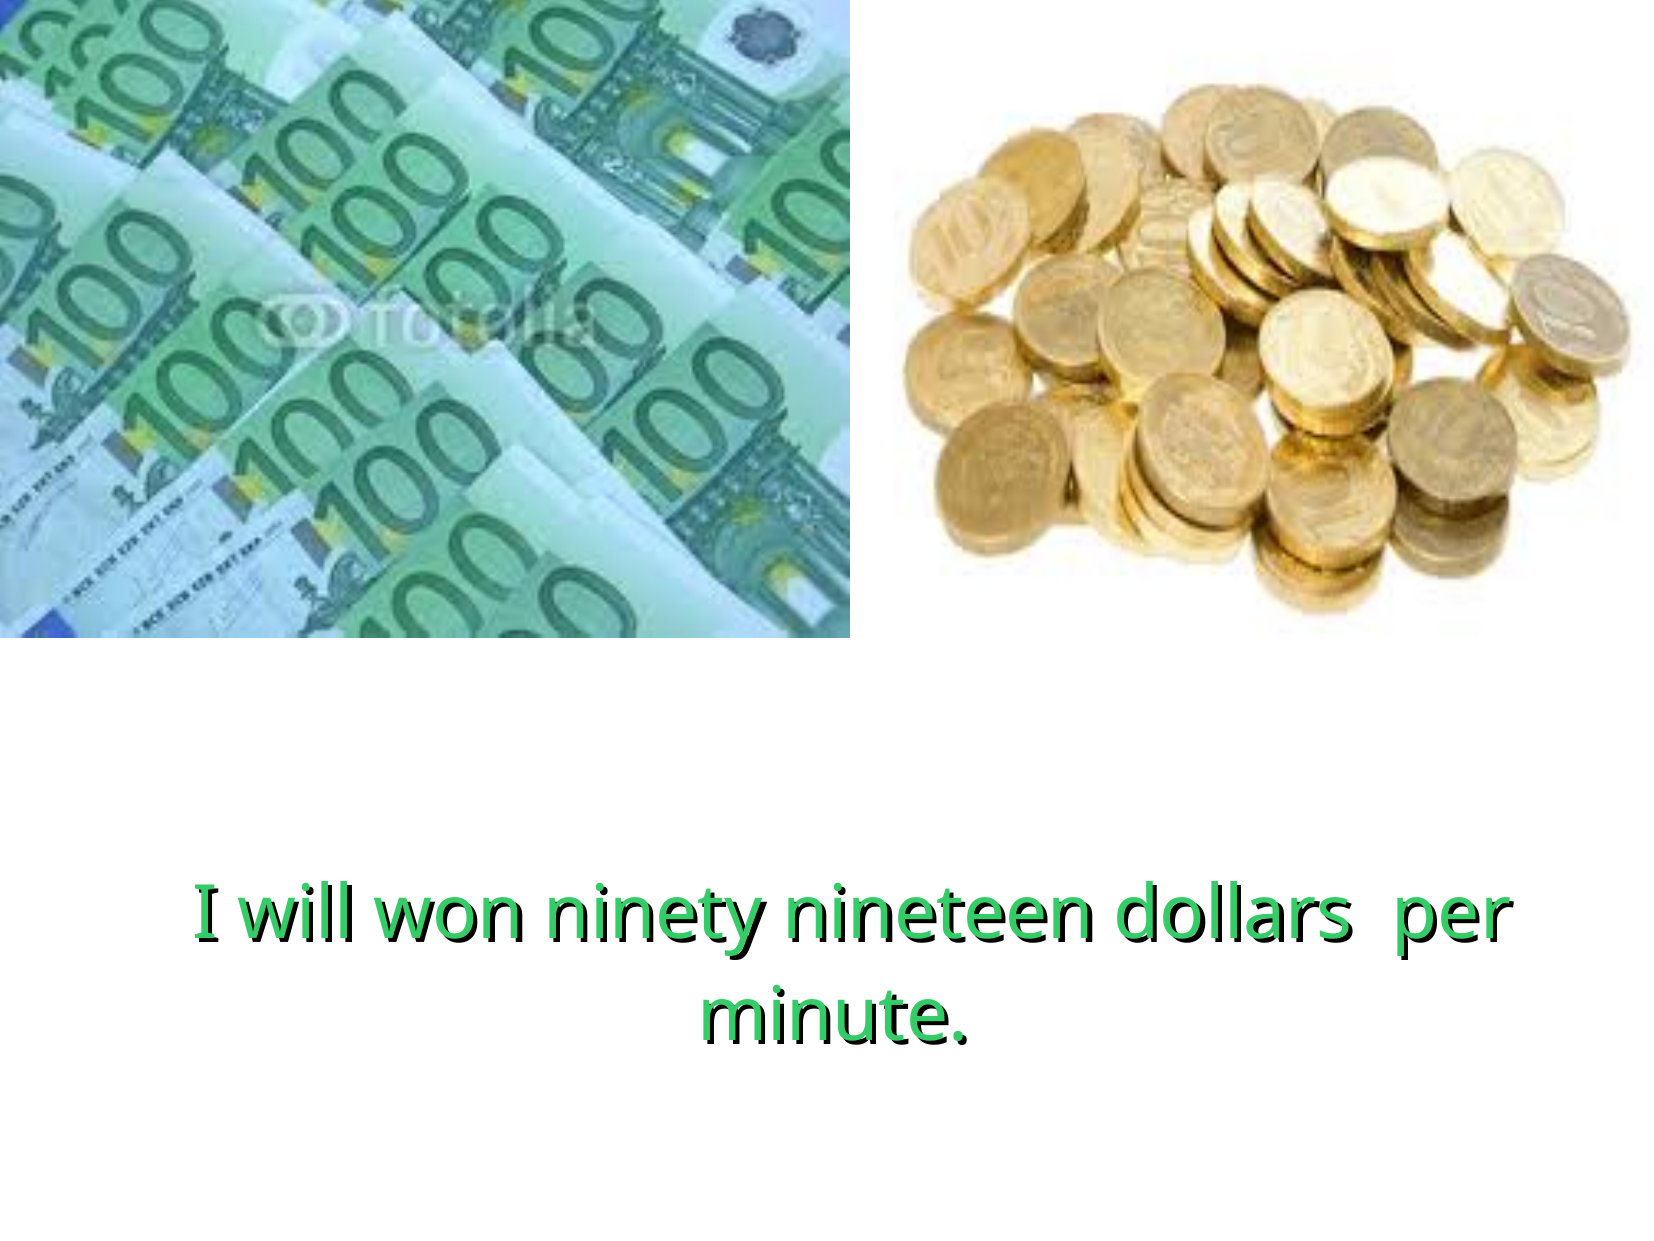

I will won ninety nineteen dollars per minute.